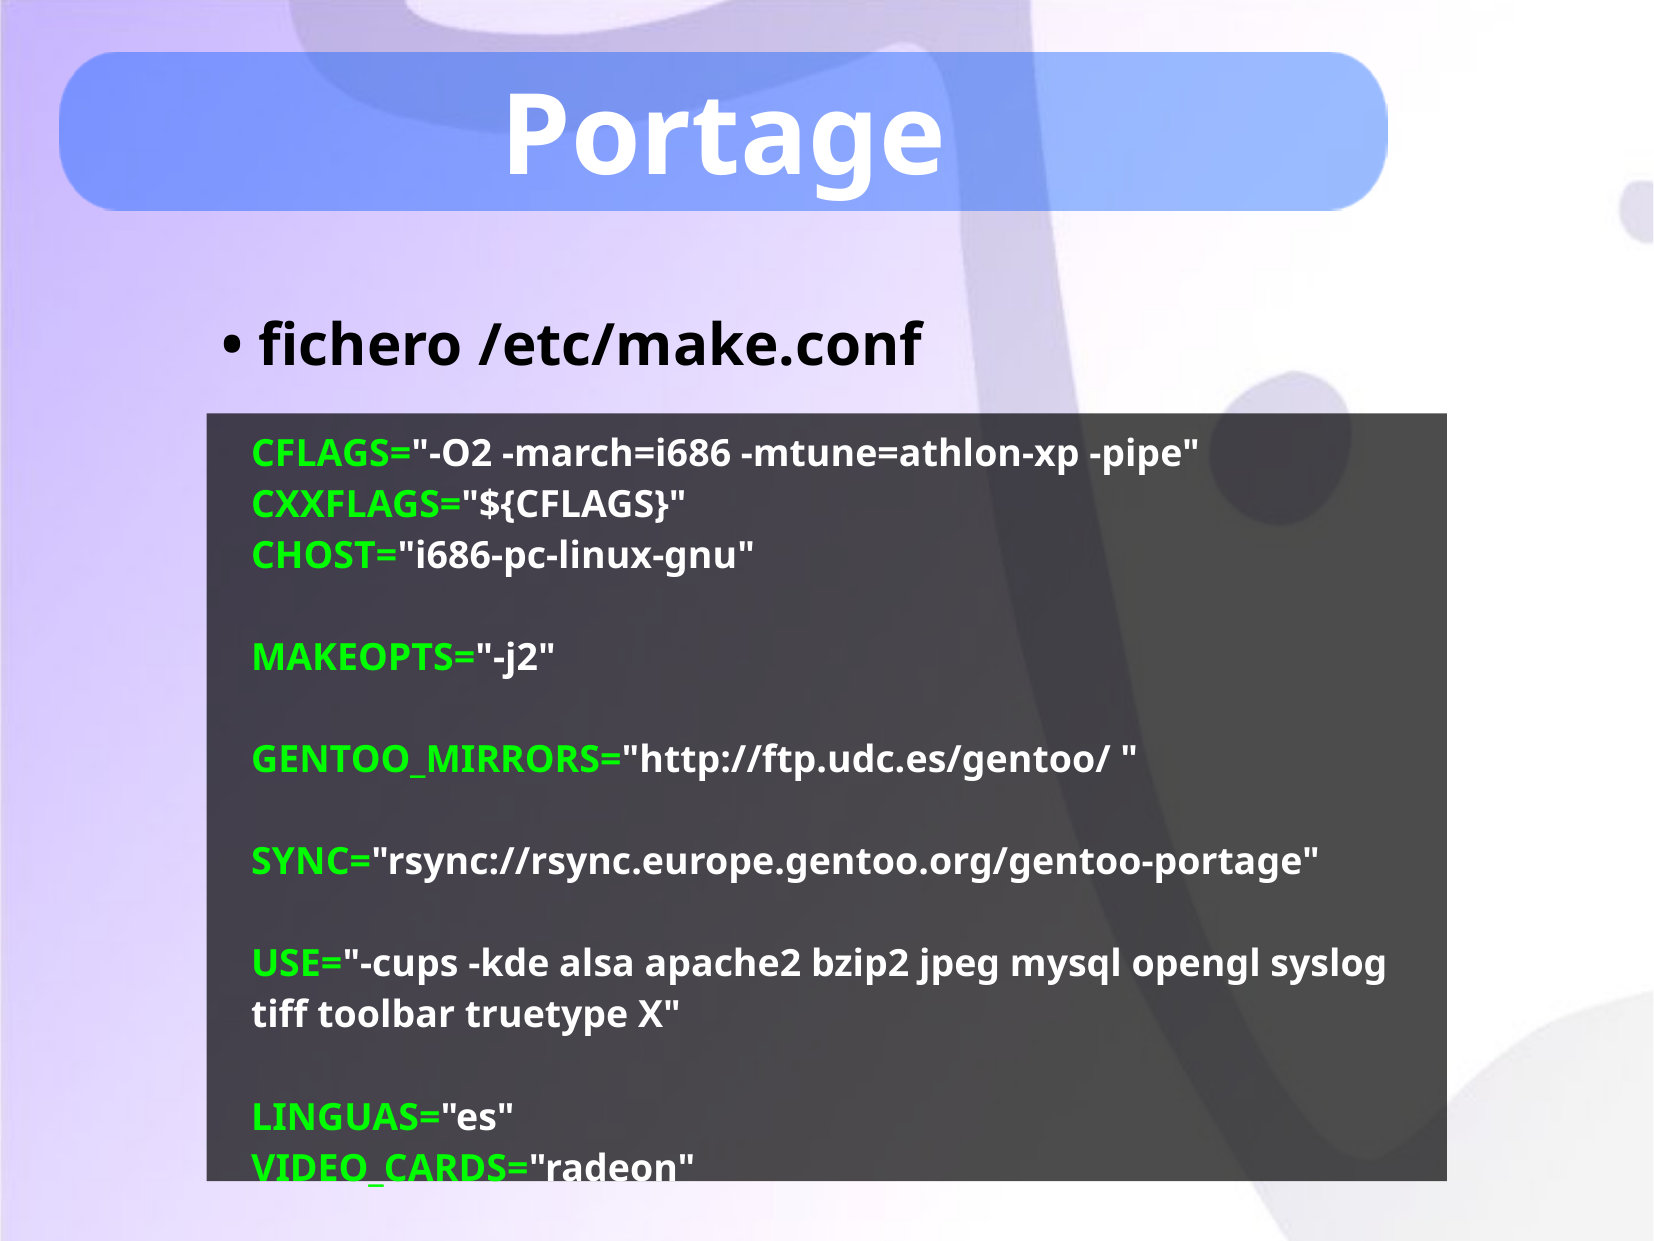

Portage
• fichero /etc/make.conf
CFLAGS="-O2 -march=i686 -mtune=athlon-xp -pipe"
CXXFLAGS="${CFLAGS}"
CHOST="i686-pc-linux-gnu"
MAKEOPTS="-j2"
GENTOO_MIRRORS="http://ftp.udc.es/gentoo/ "
SYNC="rsync://rsync.europe.gentoo.org/gentoo-portage"
USE="-cups -kde alsa apache2 bzip2 jpeg mysql opengl syslog tiff toolbar truetype X"
LINGUAS="es"
VIDEO_CARDS="radeon"